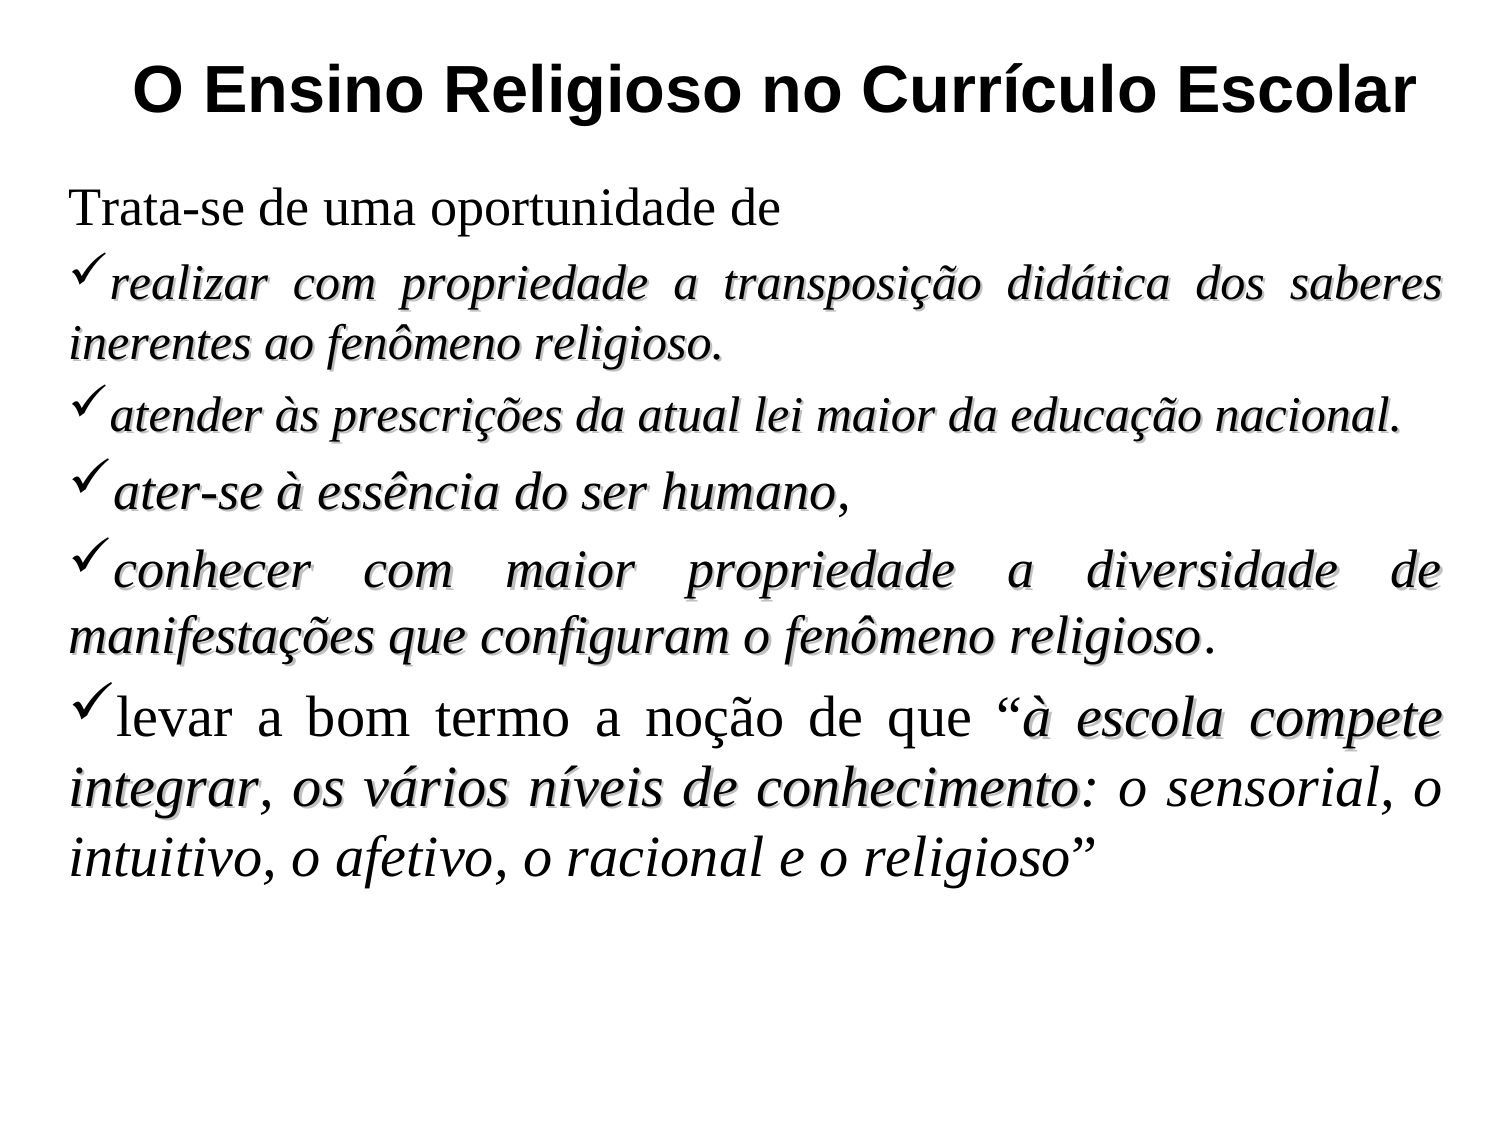

O Ensino Religioso no Currículo Escolar
# Trata-se de uma oportunidade de
realizar com propriedade a transposição didática dos saberes inerentes ao fenômeno religioso.
atender às prescrições da atual lei maior da educação nacional.
ater-se à essência do ser humano,
conhecer com maior propriedade a diversidade de manifestações que configuram o fenômeno religioso.
levar a bom termo a noção de que “à escola compete integrar, os vários níveis de conhecimento: o sensorial, o intuitivo, o afetivo, o racional e o religioso”